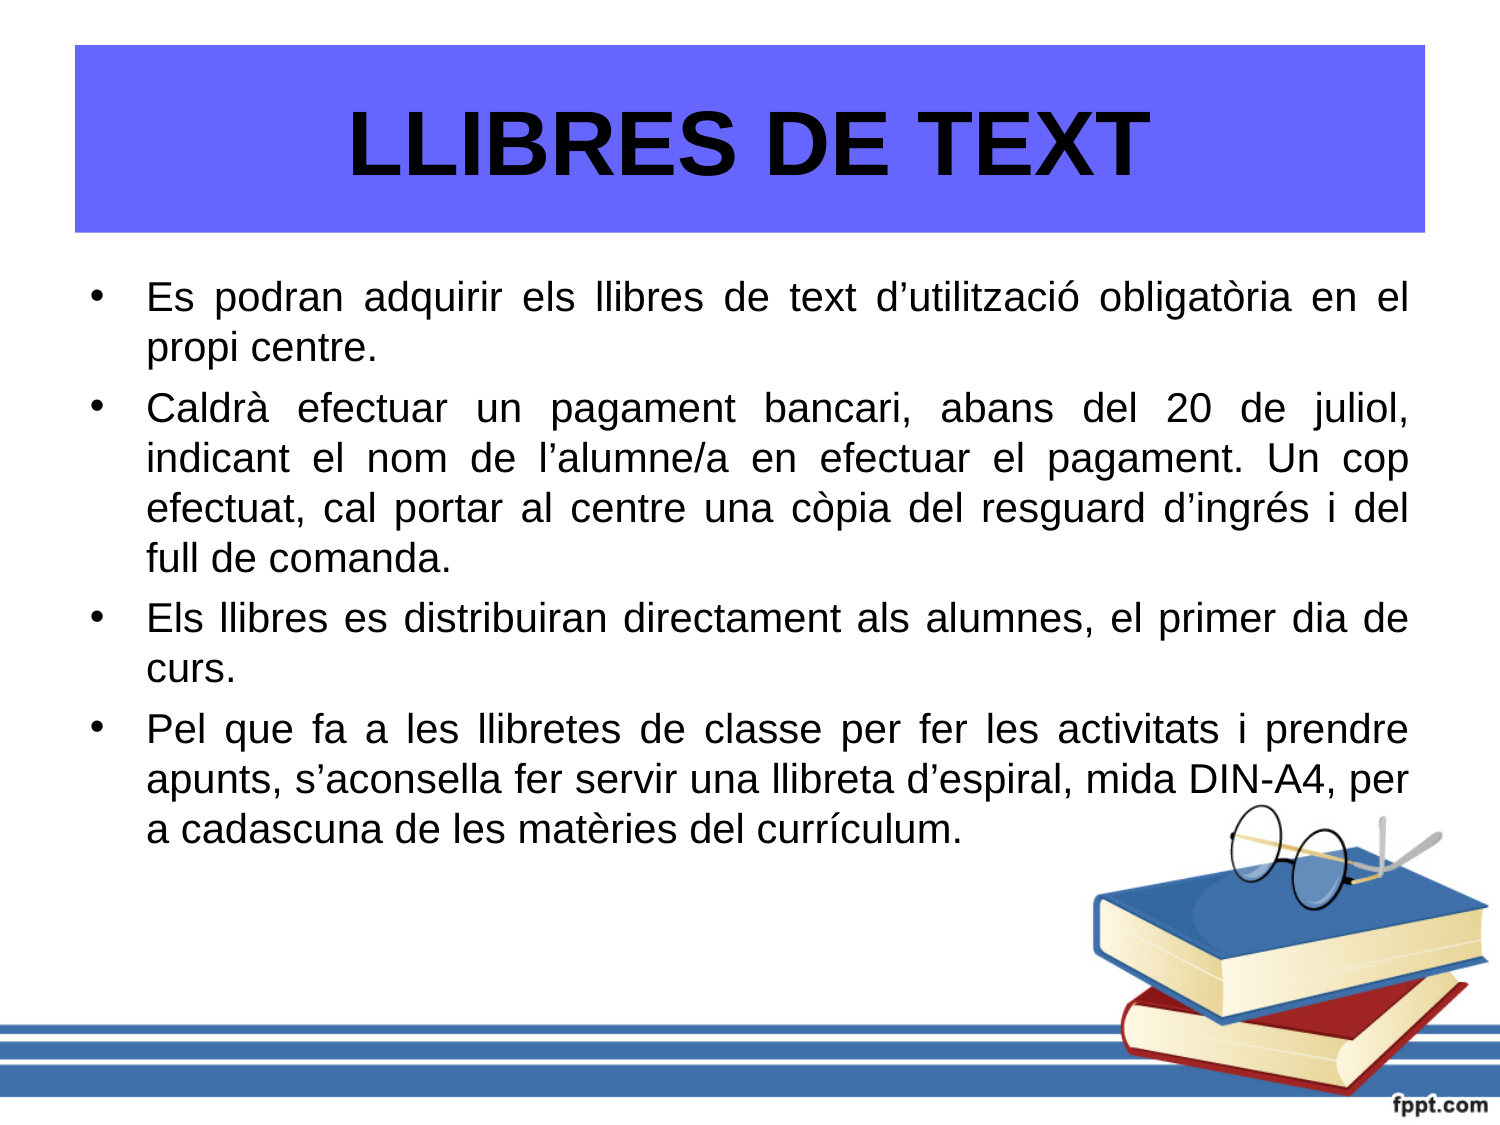

# LLIBRES DE TEXT
Es podran adquirir els llibres de text d’utilització obligatòria en el propi centre.
Caldrà efectuar un pagament bancari, abans del 20 de juliol, indicant el nom de l’alumne/a en efectuar el pagament. Un cop efectuat, cal portar al centre una còpia del resguard d’ingrés i del full de comanda.
Els llibres es distribuiran directament als alumnes, el primer dia de curs.
Pel que fa a les llibretes de classe per fer les activitats i prendre apunts, s’aconsella fer servir una llibreta d’espiral, mida DIN-A4, per a cadascuna de les matèries del currículum.